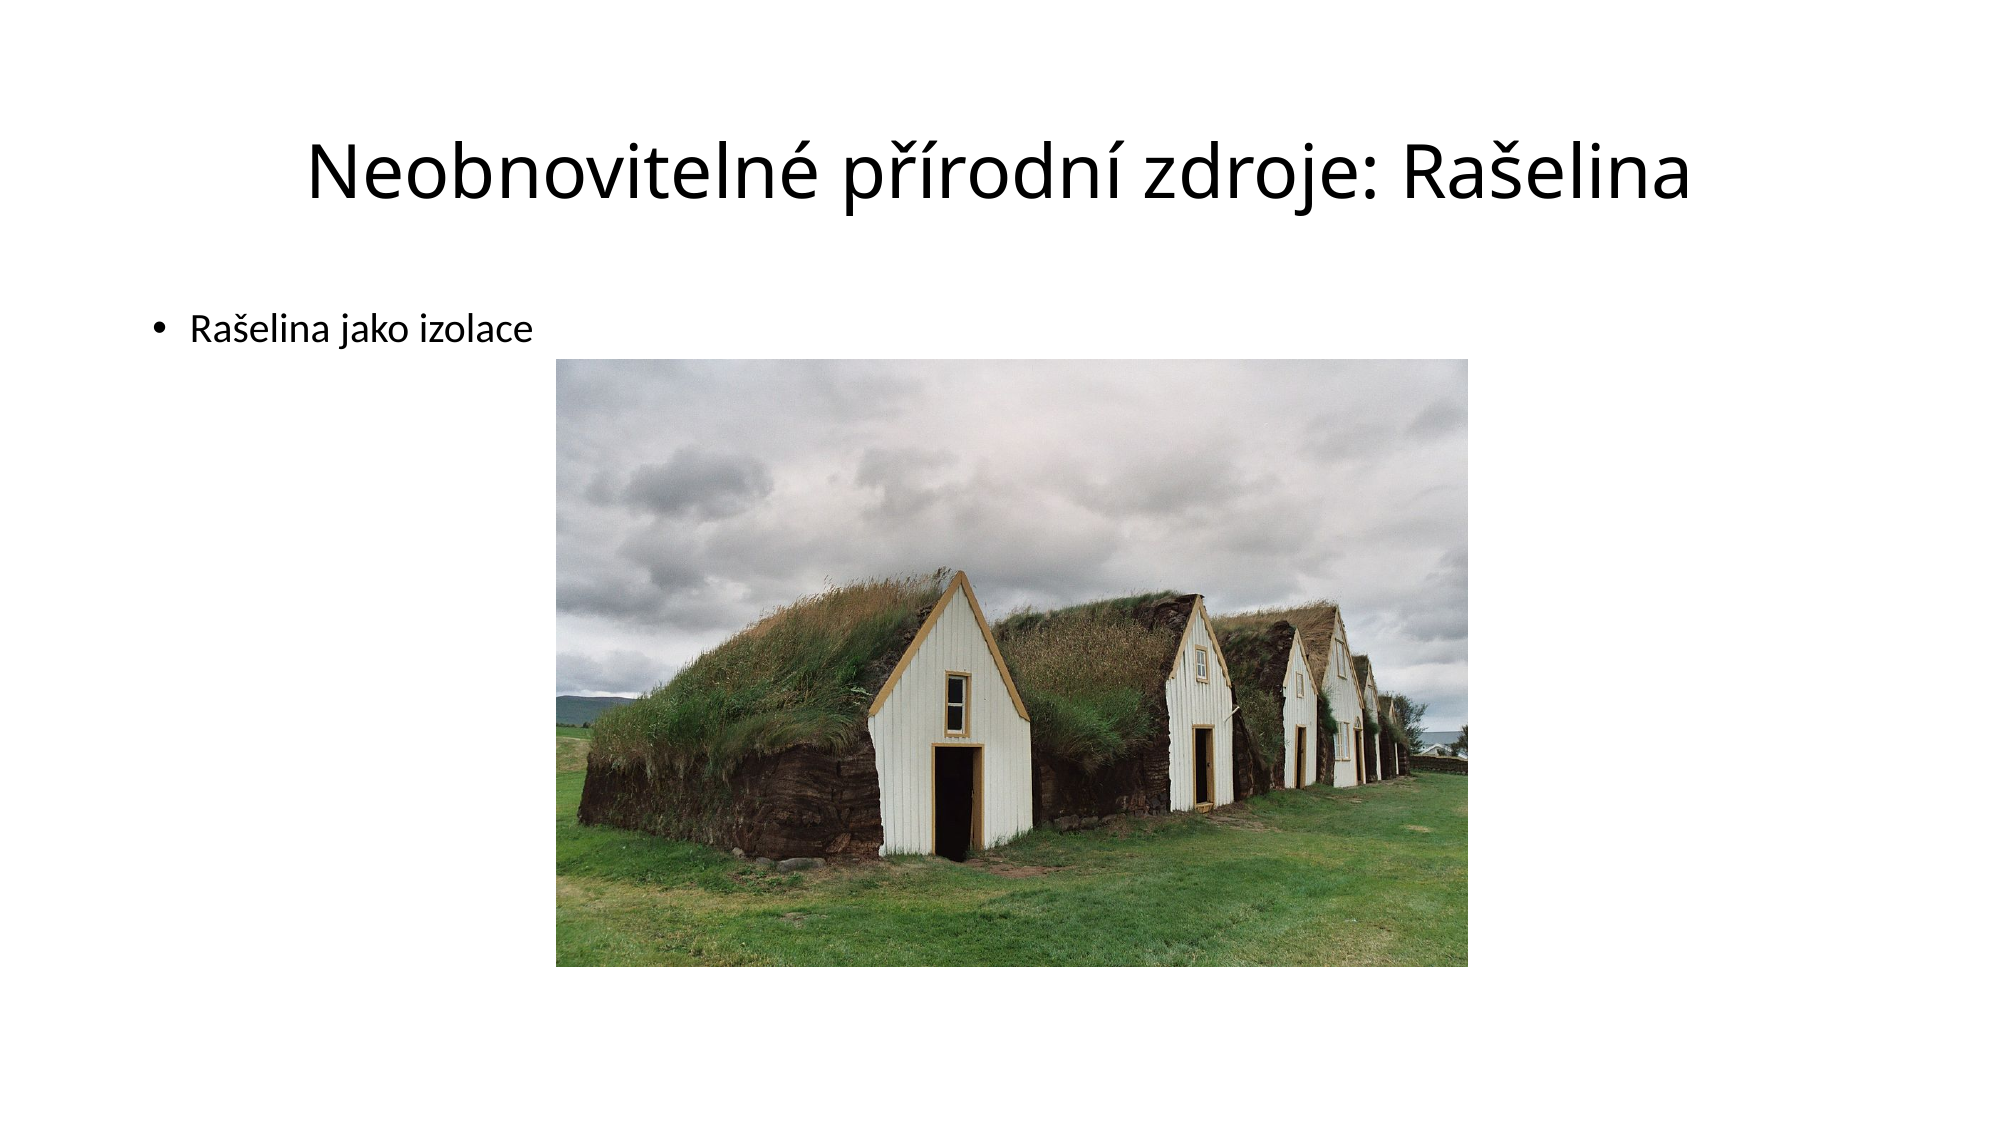

# Neobnovitelné přírodní zdroje: Rašelina
Rašelina jako izolace